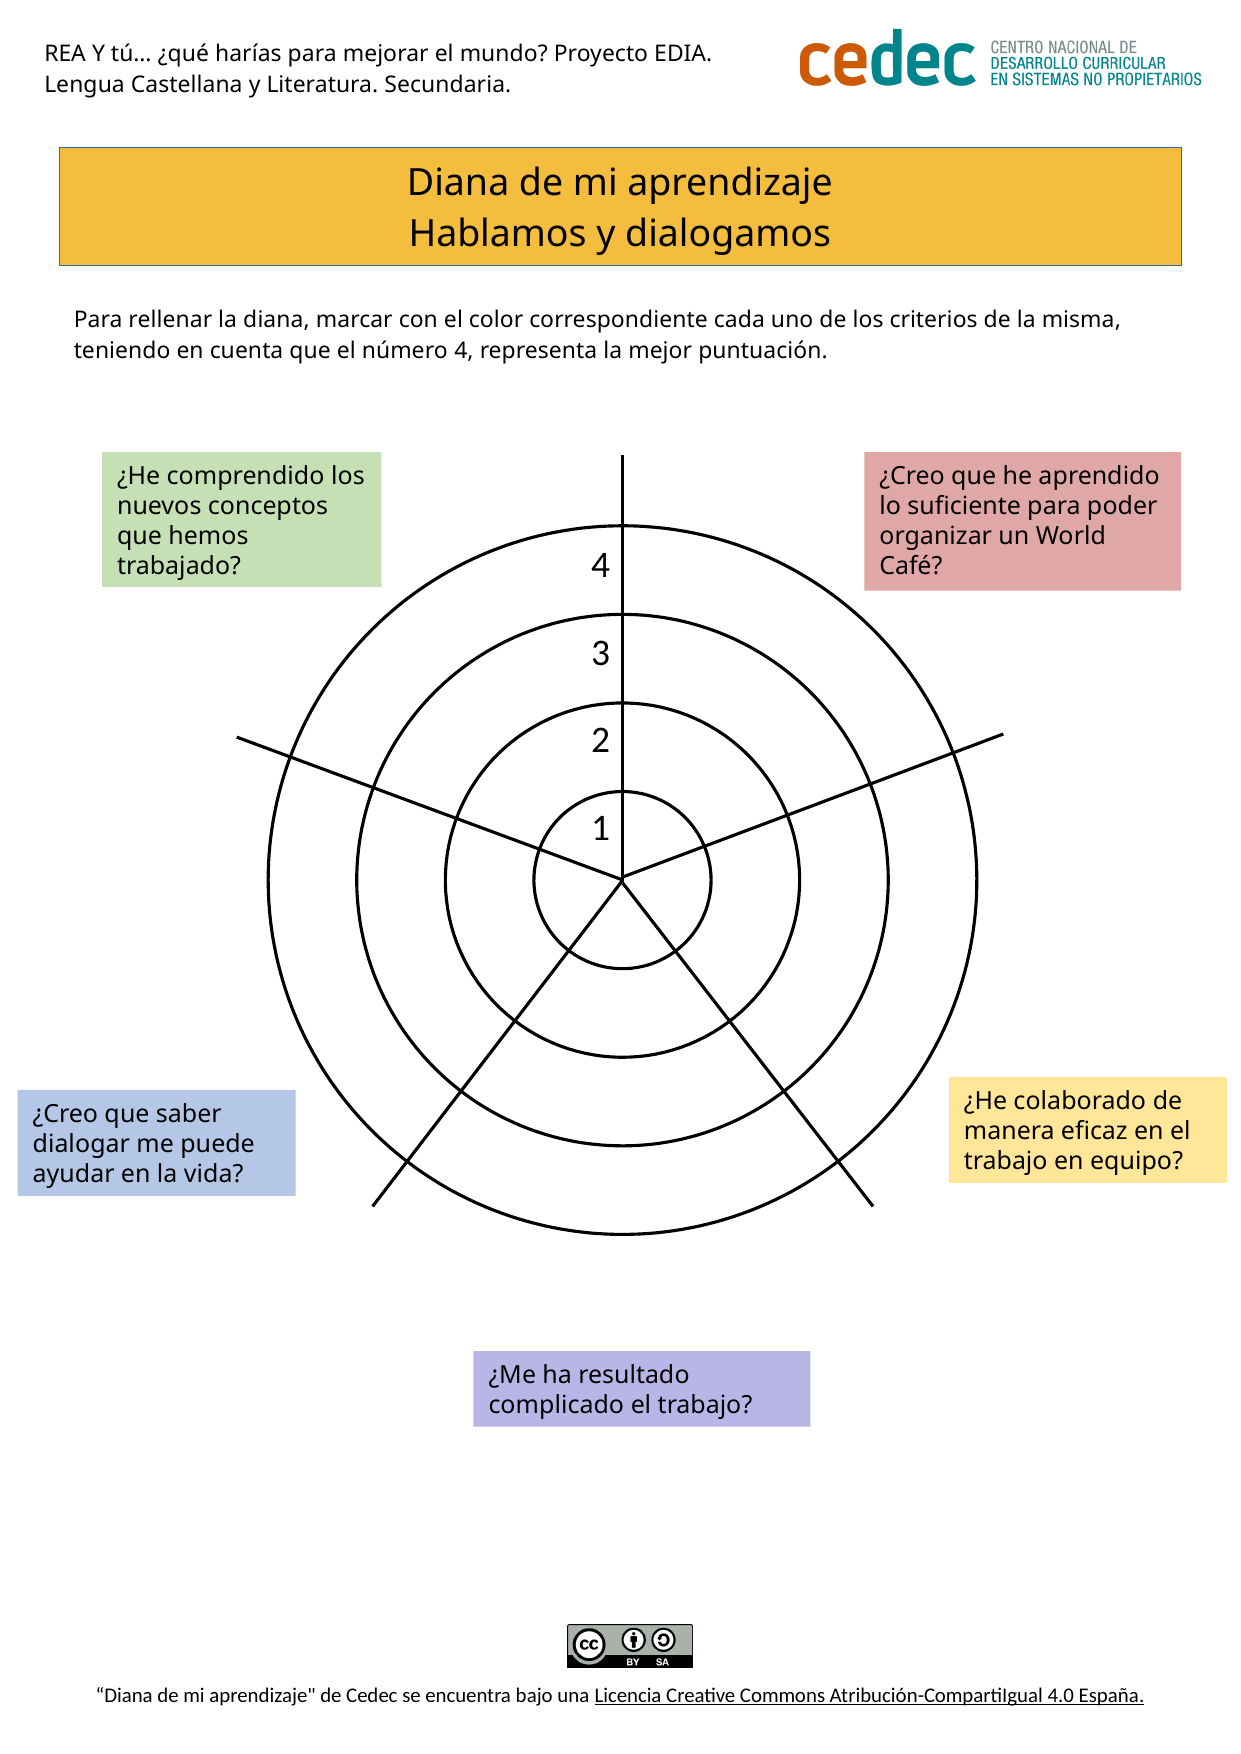

REA Y tú… ¿qué harías para mejorar el mundo? Proyecto EDIA.
Lengua Castellana y Literatura. Secundaria.
Diana de mi aprendizaje
Hablamos y dialogamos
Para rellenar la diana, marcar con el color correspondiente cada uno de los criterios de la misma, teniendo en cuenta que el número 4, representa la mejor puntuación.
¿He comprendido los nuevos conceptos que hemos trabajado?
¿Creo que he aprendido lo suficiente para poder organizar un World Café?
4
3
2
1
¿He colaborado de manera eficaz en el trabajo en equipo?
¿Creo que saber dialogar me puede ayudar en la vida?
¿Me ha resultado complicado el trabajo?
“Diana de mi aprendizaje" de Cedec se encuentra bajo una Licencia Creative Commons Atribución-CompartiIgual 4.0 España.